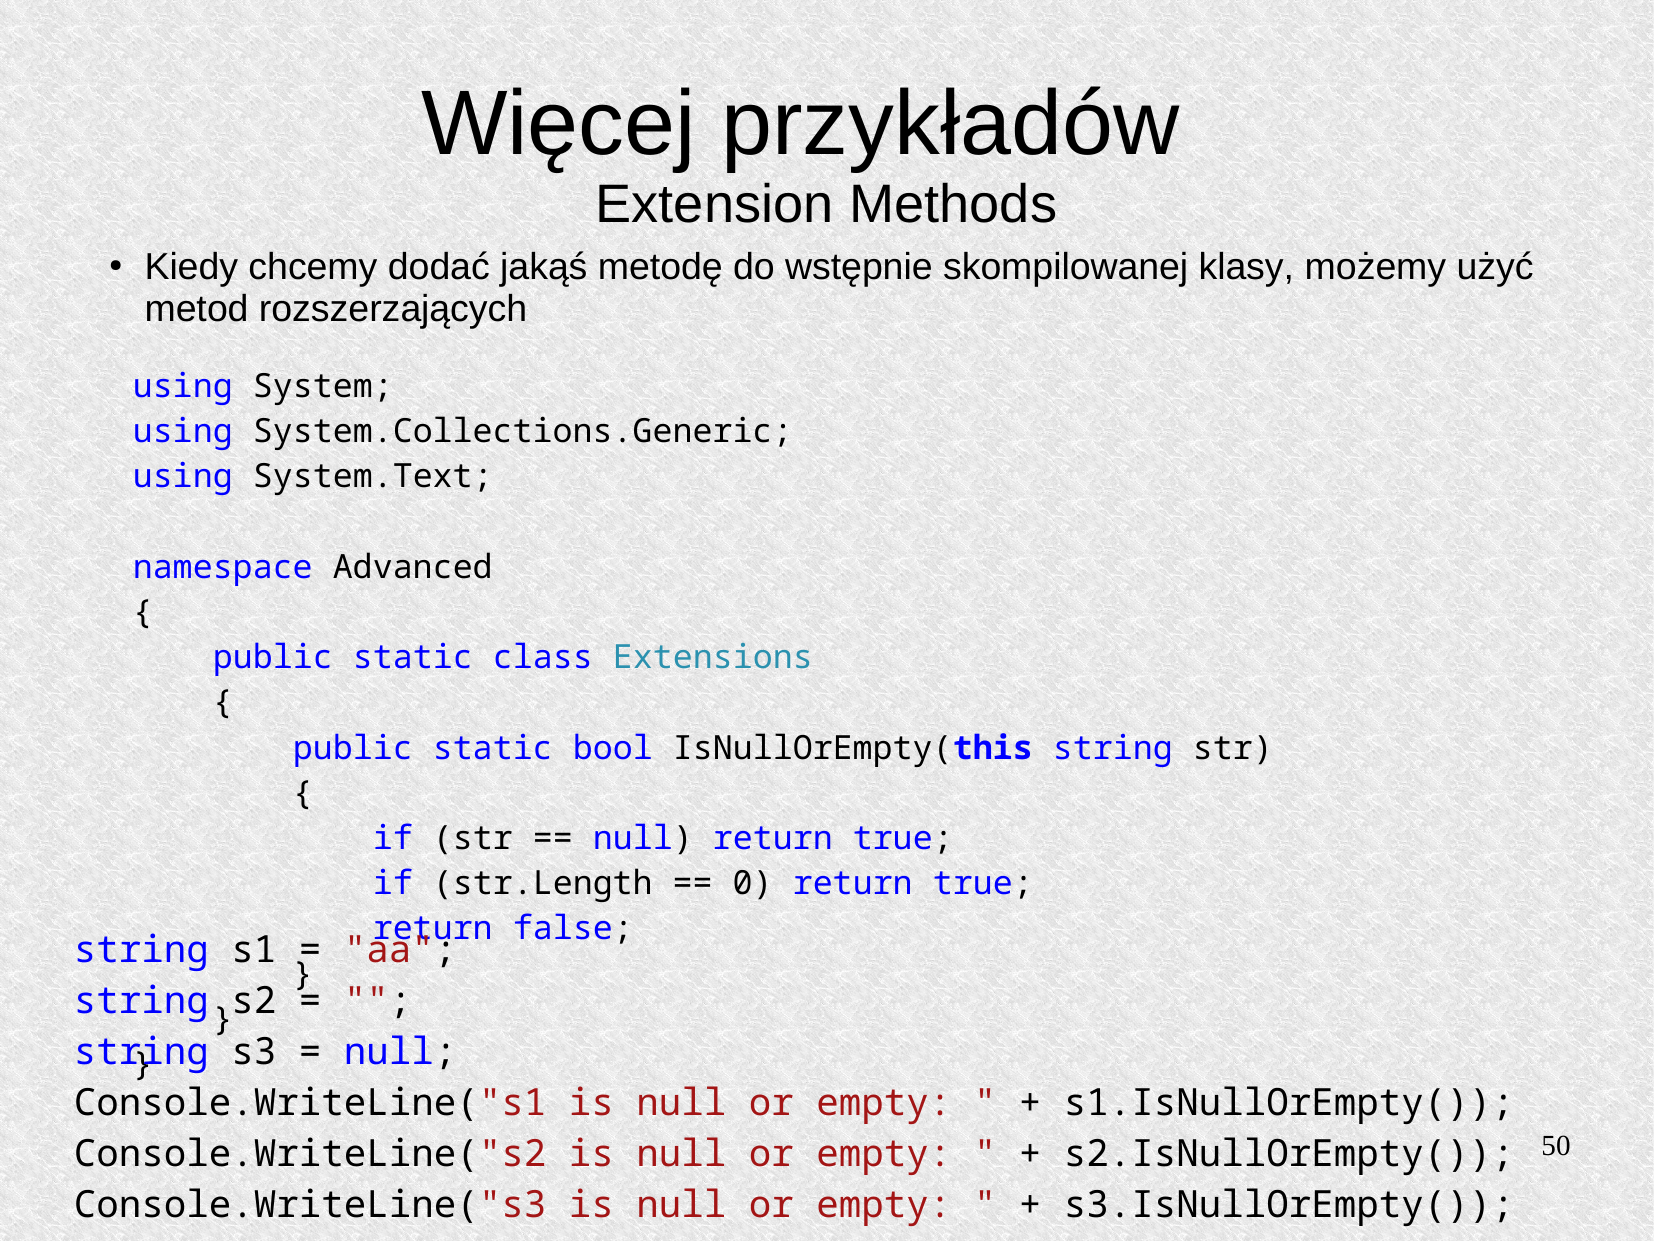

# Więcej przykładów Extension Methods
Kiedy chcemy dodać jakąś metodę do wstępnie skompilowanej klasy, możemy użyć metod rozszerzających
using System;
using System.Collections.Generic;
using System.Text;
namespace Advanced
{
 public static class Extensions
 {
 public static bool IsNullOrEmpty(this string str)
 {
 if (str == null) return true;
 if (str.Length == 0) return true;
 return false;
 }
 }
}
string s1 = "aa";
string s2 = "";
string s3 = null;
Console.WriteLine("s1 is null or empty: " + s1.IsNullOrEmpty());
Console.WriteLine("s2 is null or empty: " + s2.IsNullOrEmpty());
Console.WriteLine("s3 is null or empty: " + s3.IsNullOrEmpty());
50